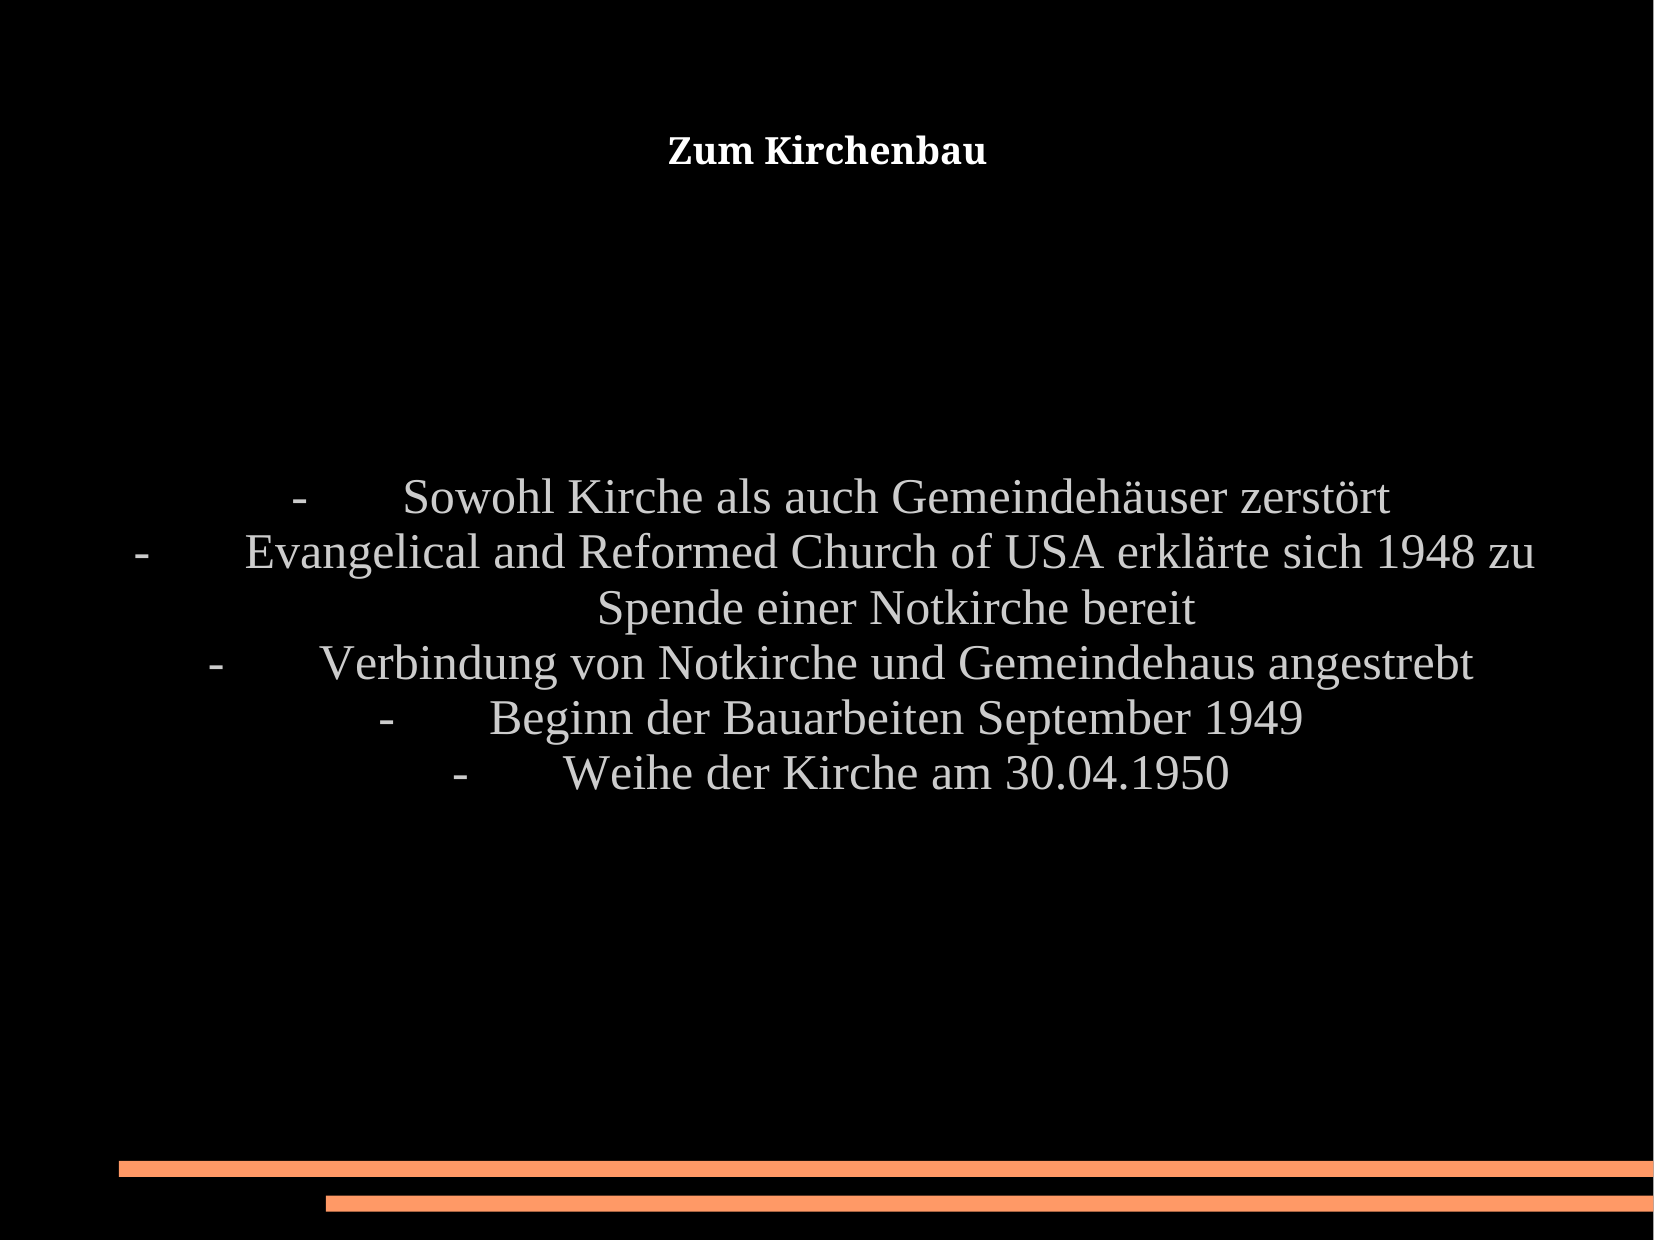

# Zum Kirchenbau
- 	Sowohl Kirche als auch Gemeindehäuser zerstört
- 	Evangelical and Reformed Church of USA erklärte sich 1948 zu 	Spende einer Notkirche bereit
- 	Verbindung von Notkirche und Gemeindehaus angestrebt
- 	Beginn der Bauarbeiten September 1949
- 	Weihe der Kirche am 30.04.1950